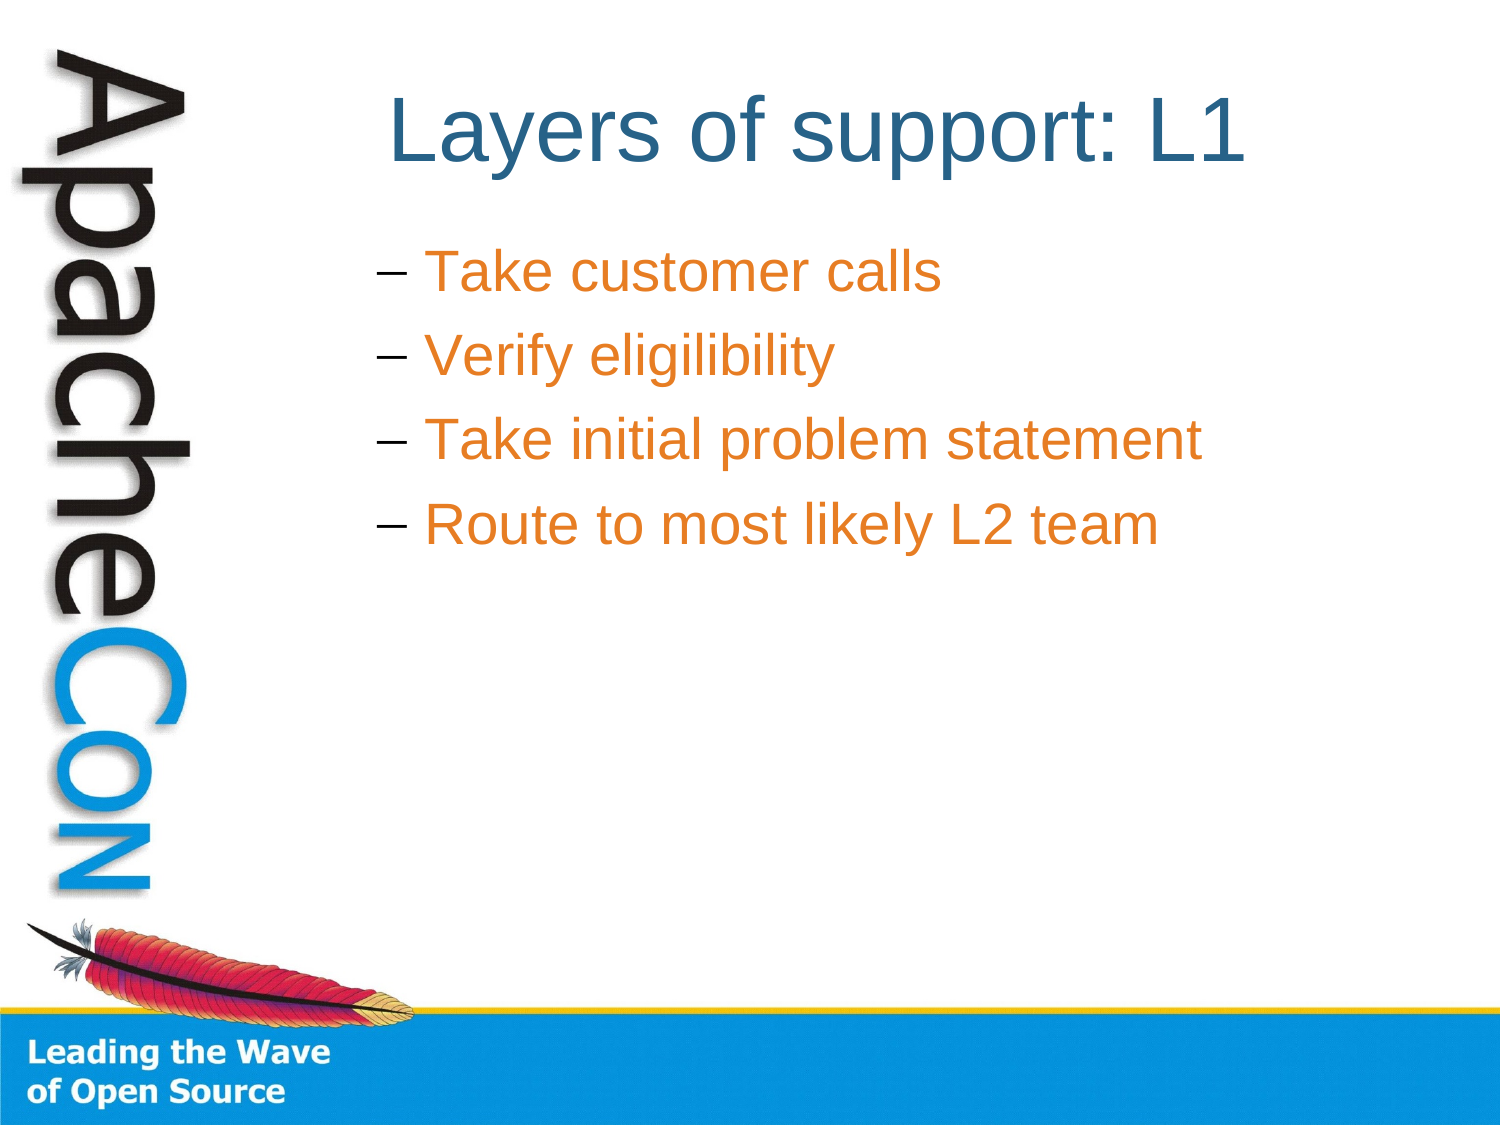

# Layers of support: L1
Take customer calls
Verify eligilibility
Take initial problem statement
Route to most likely L2 team